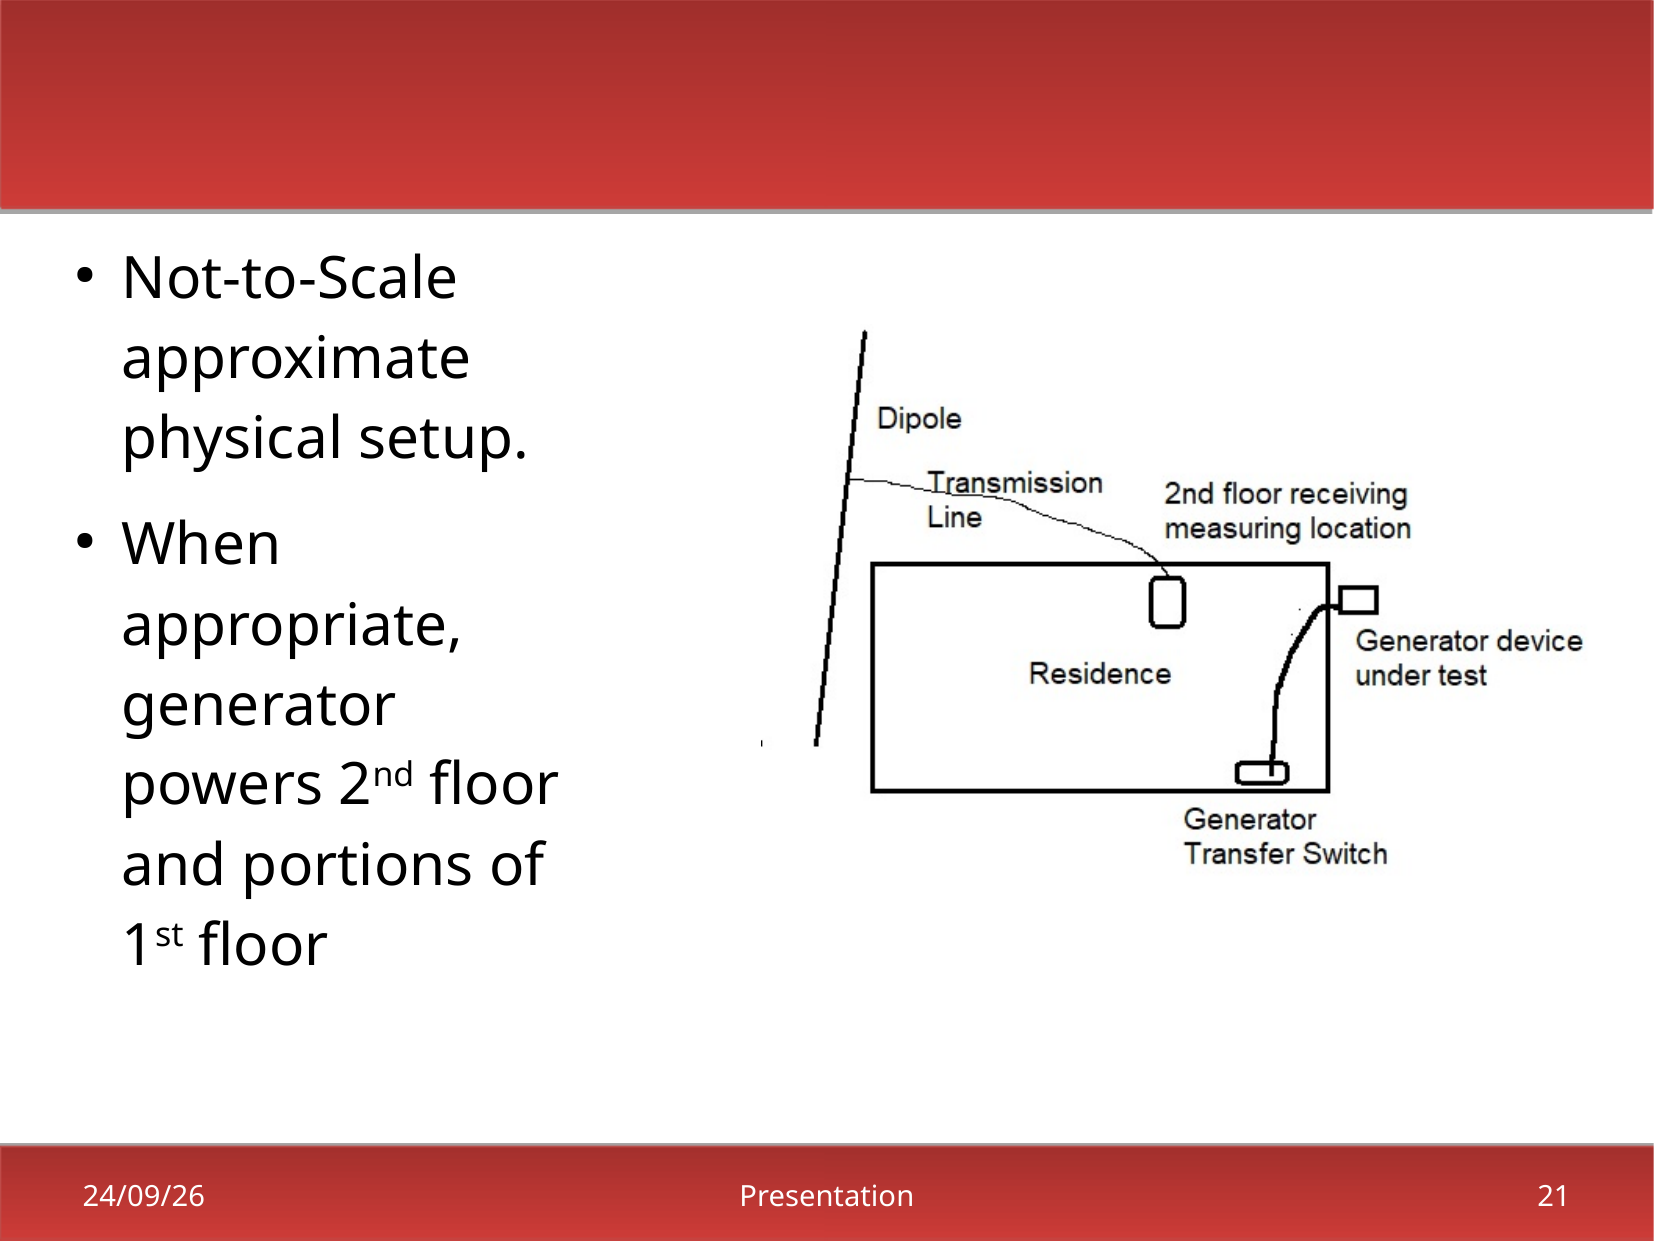

#
Not-to-Scale approximate physical setup.
When appropriate, generator powers 2nd floor and portions of 1st floor
Presentation
21